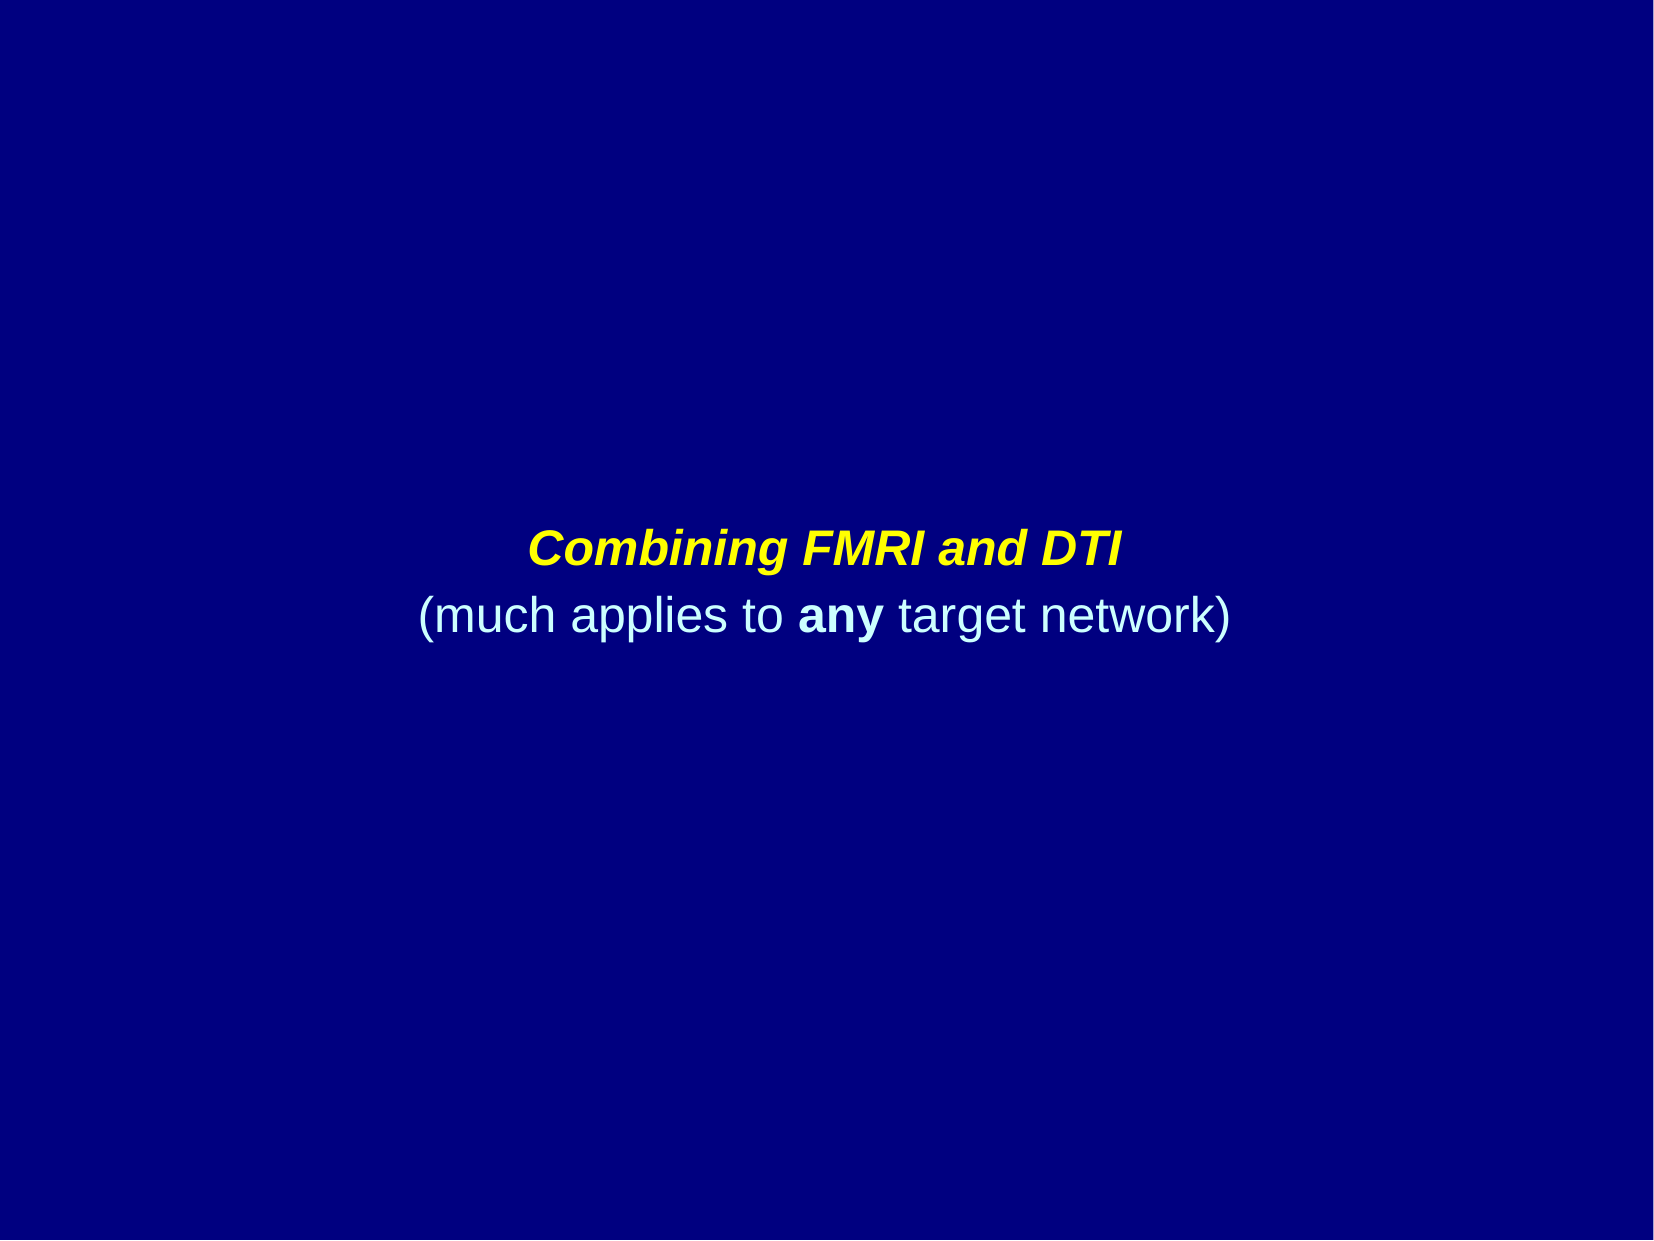

Combining FMRI and DTI
(much applies to any target network)